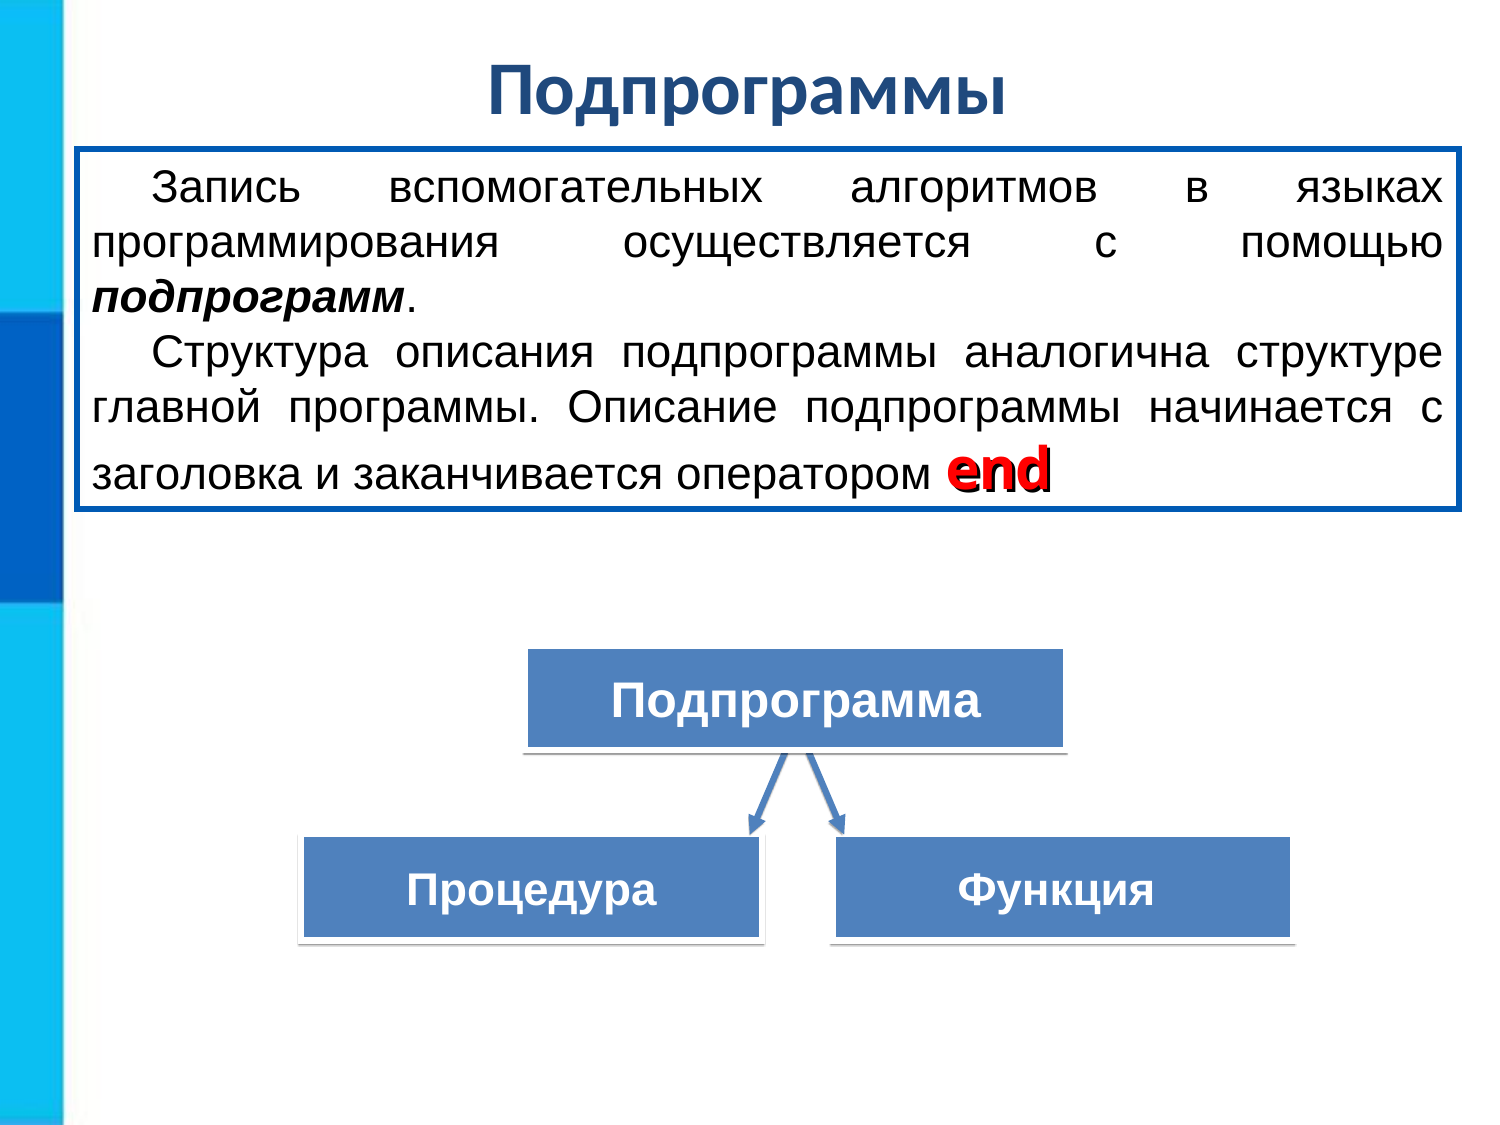

Подпрограммы
Запись вспомогательных алгоритмов в языках программирования осуществляется с помощью подпрограмм.
Структура описания подпрограммы аналогична структуре главной программы. Описание подпрограммы начинается с заголовка и заканчивается оператором end
Подпрограмма
Процедура
Функция